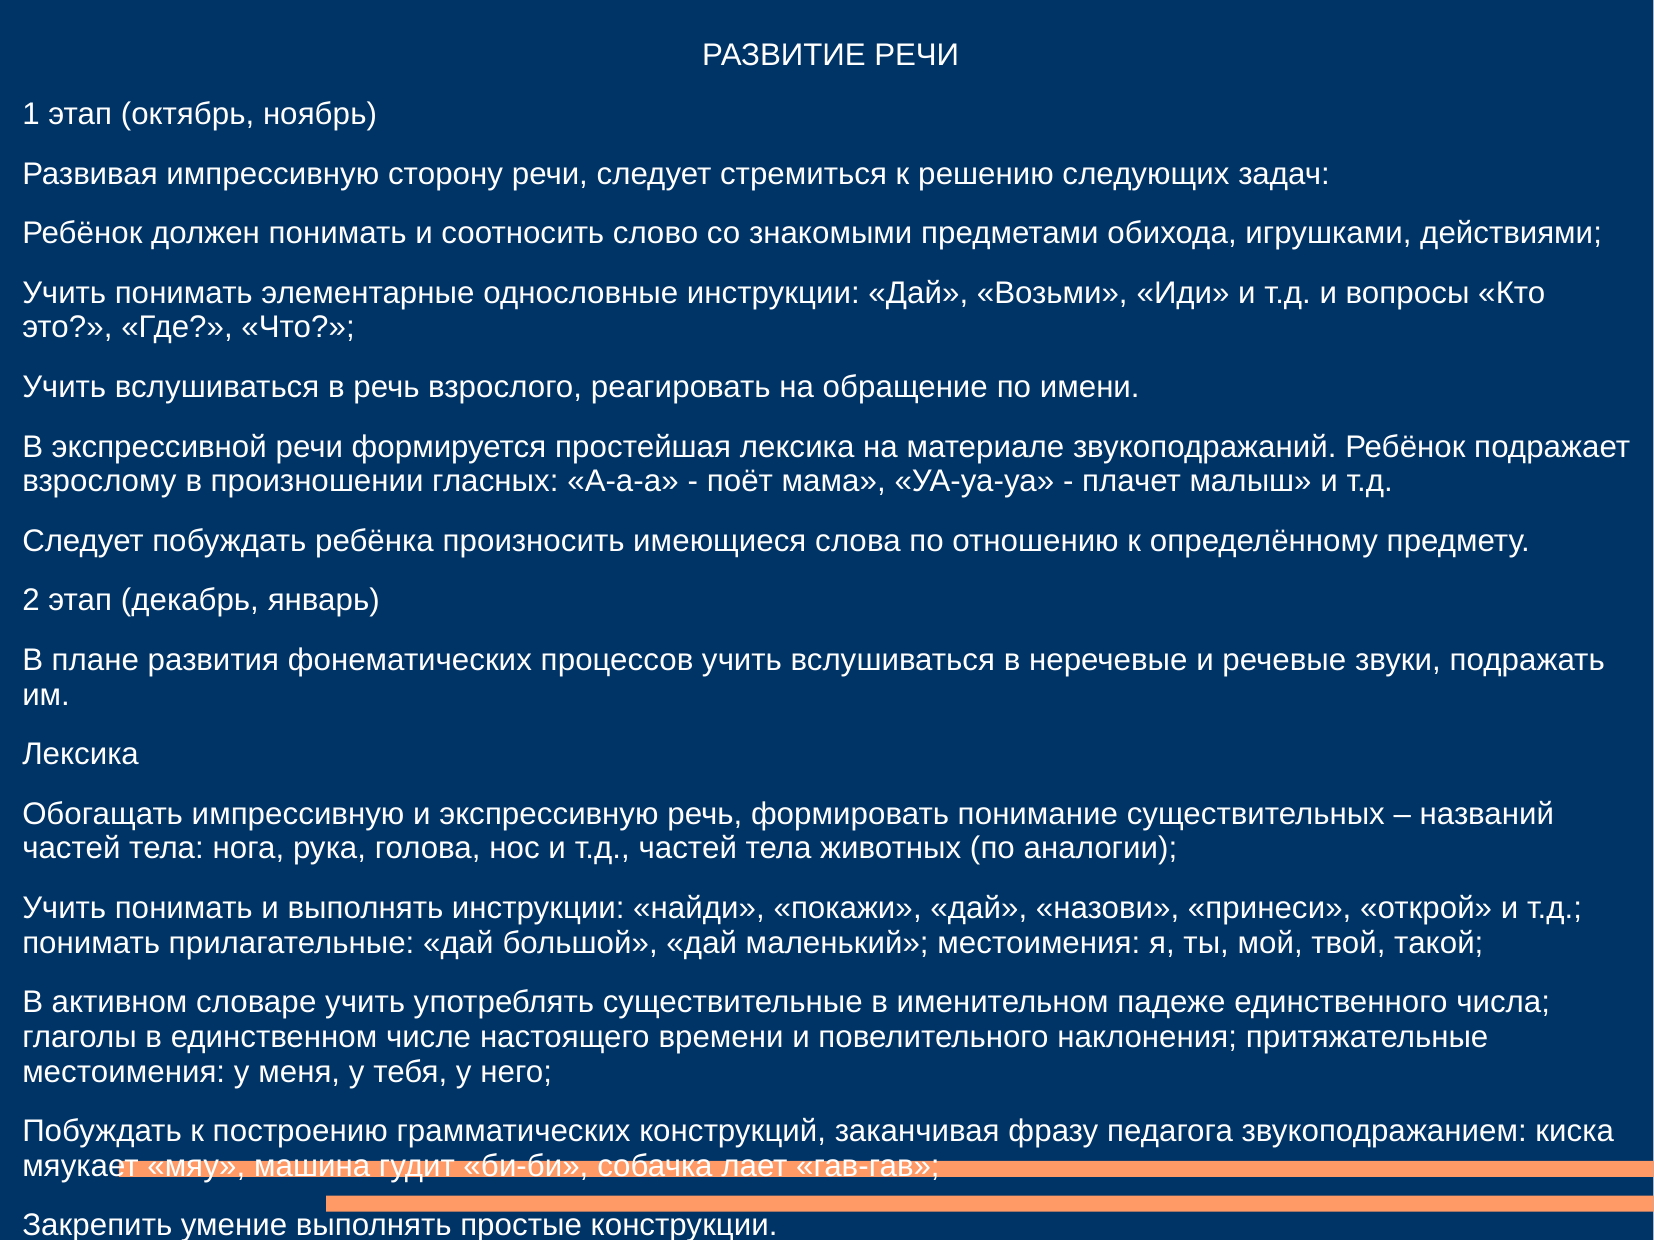

РАЗВИТИЕ РЕЧИ
1 этап (октябрь, ноябрь)
Развивая импрессивную сторону речи, следует стремиться к решению следующих задач:
Ребёнок должен понимать и соотносить слово со знакомыми предметами обихода, игрушками, действиями;
Учить понимать элементарные однословные инструкции: «Дай», «Возьми», «Иди» и т.д. и вопросы «Кто это?», «Где?», «Что?»;
Учить вслушиваться в речь взрослого, реагировать на обращение по имени.
В экспрессивной речи формируется простейшая лексика на материале звукоподражаний. Ребёнок подражает взрослому в произношении гласных: «А-а-а» - поёт мама», «УА-уа-уа» - плачет малыш» и т.д.
Следует побуждать ребёнка произносить имеющиеся слова по отношению к определённому предмету.
2 этап (декабрь, январь)
В плане развития фонематических процессов учить вслушиваться в неречевые и речевые звуки, подражать им.
Лексика
Обогащать импрессивную и экспрессивную речь, формировать понимание существительных – названий частей тела: нога, рука, голова, нос и т.д., частей тела животных (по аналогии);
Учить понимать и выполнять инструкции: «найди», «покажи», «дай», «назови», «принеси», «открой» и т.д.; понимать прилагательные: «дай большой», «дай маленький»; местоимения: я, ты, мой, твой, такой;
В активном словаре учить употреблять существительные в именительном падеже единственного числа; глаголы в единственном числе настоящего времени и повелительного наклонения; притяжательные местоимения: у меня, у тебя, у него;
Побуждать к построению грамматических конструкций, заканчивая фразу педагога звукоподражанием: киска мяукает «мяу», машина гудит «би-би», собачка лает «гав-гав»;
Закрепить умение выполнять простые конструкции.